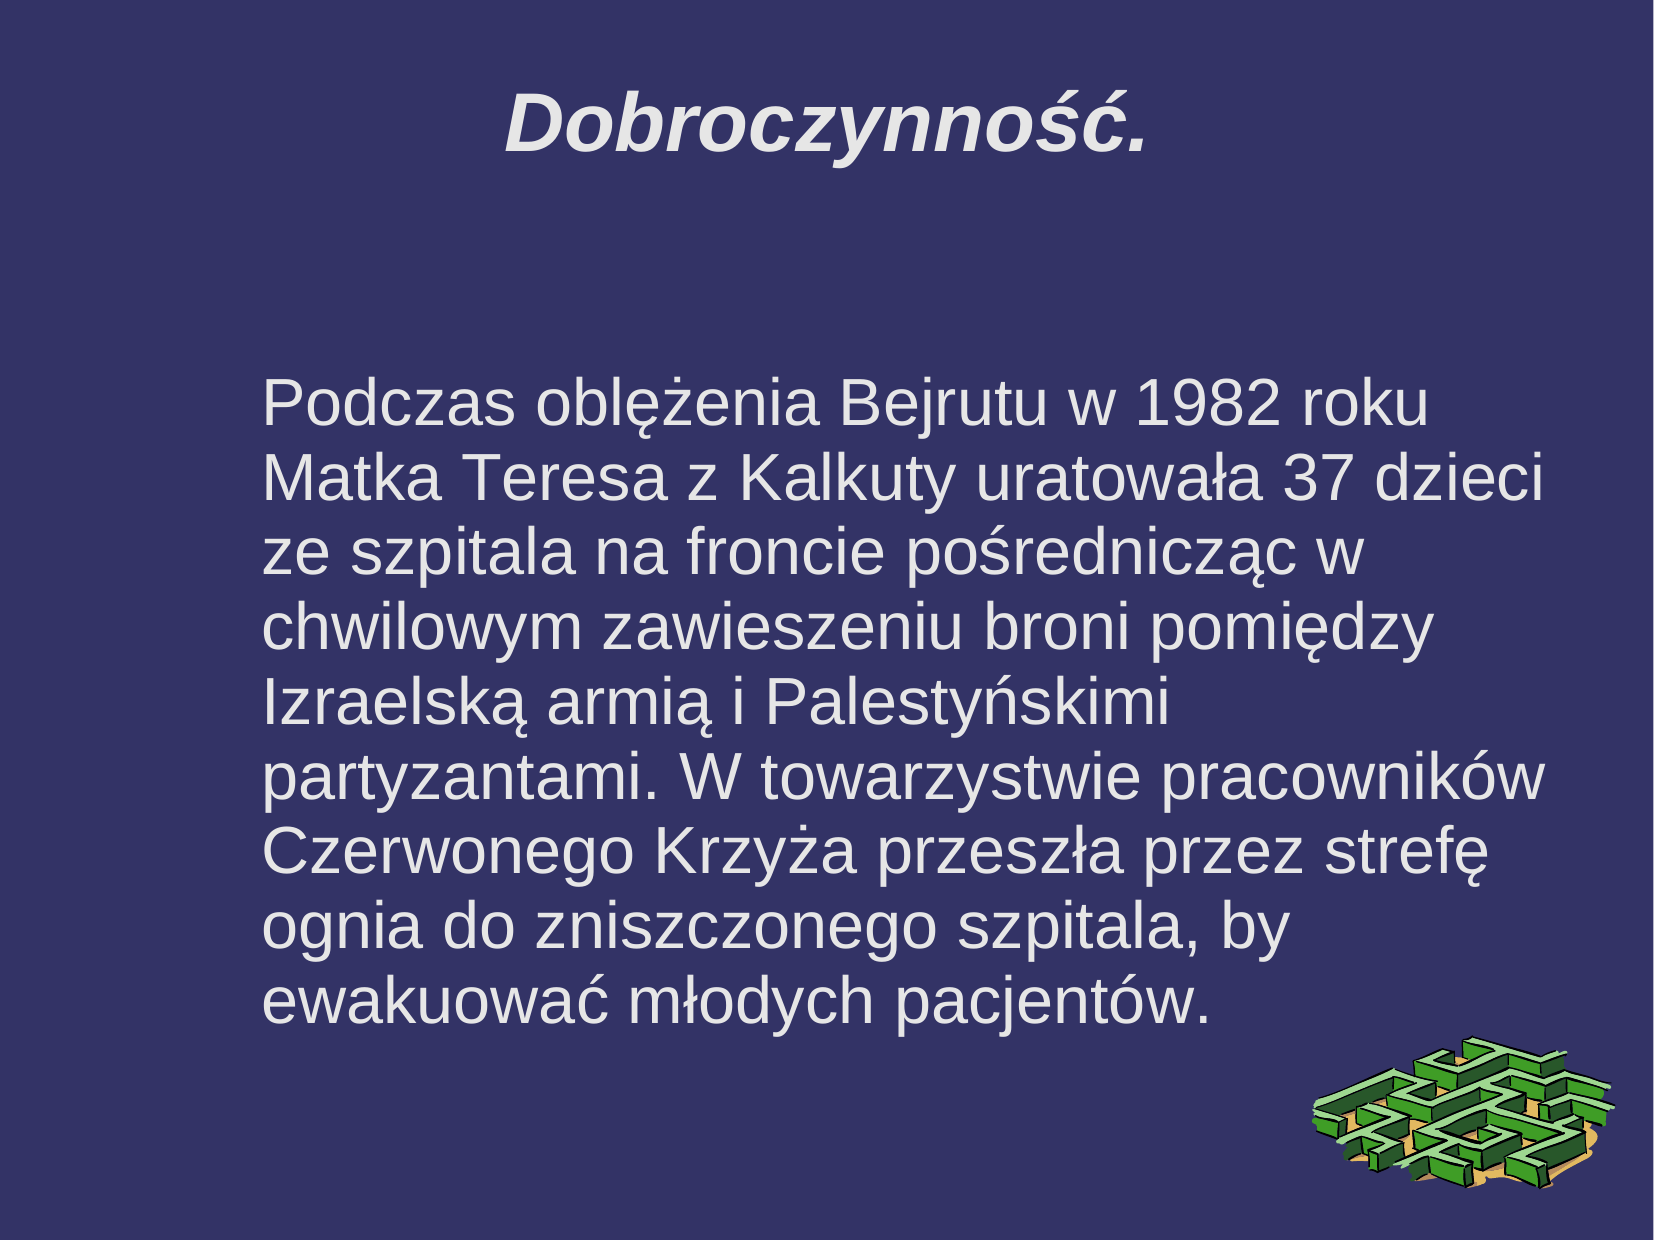

# Dobroczynność.
Podczas oblężenia Bejrutu w 1982 roku Matka Teresa z Kalkuty uratowała 37 dzieci ze szpitala na froncie pośrednicząc w chwilowym zawieszeniu broni pomiędzy Izraelską armią i Palestyńskimi partyzantami. W towarzystwie pracowników Czerwonego Krzyża przeszła przez strefę ognia do zniszczonego szpitala, by ewakuować młodych pacjentów.